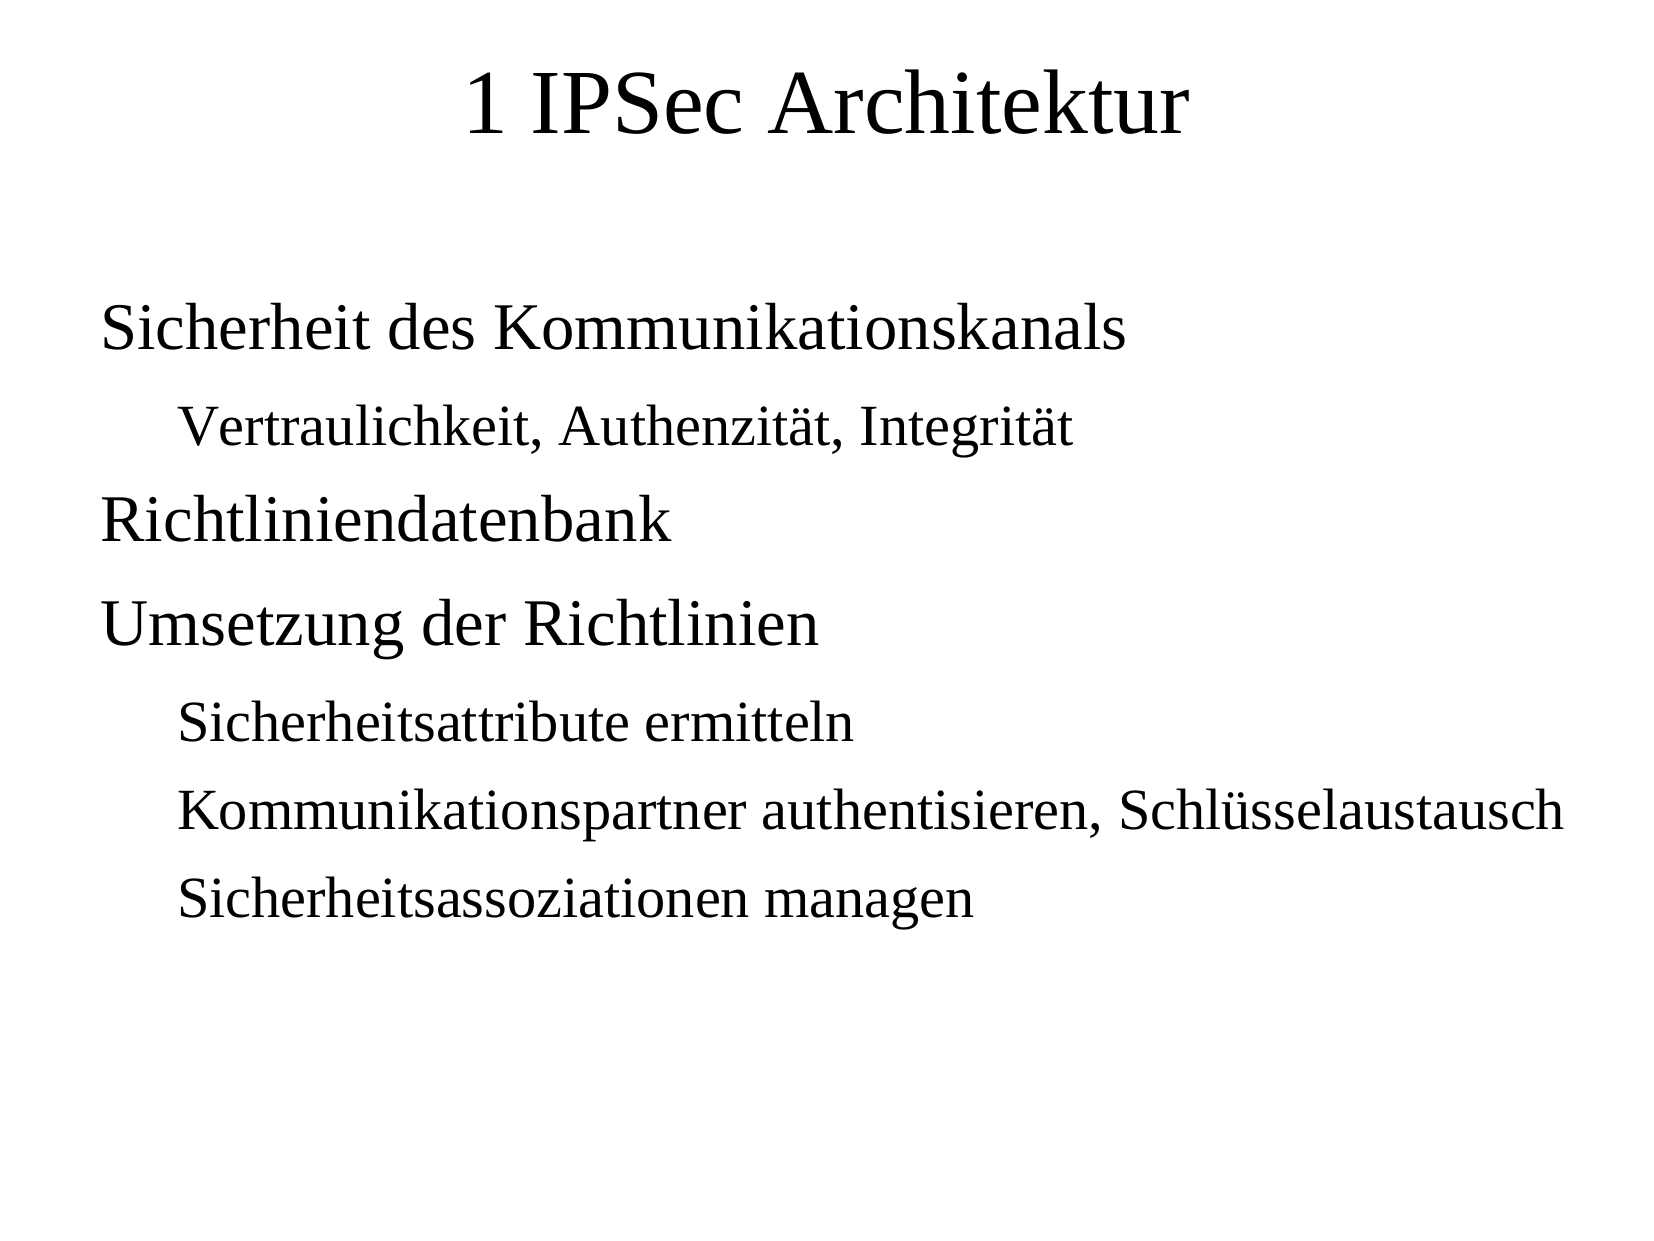

# 1 IPSec Architektur
Sicherheit des Kommunikationskanals
Vertraulichkeit, Authenzität, Integrität
Richtliniendatenbank
Umsetzung der Richtlinien
Sicherheitsattribute ermitteln
Kommunikationspartner authentisieren, Schlüsselaustausch
Sicherheitsassoziationen managen